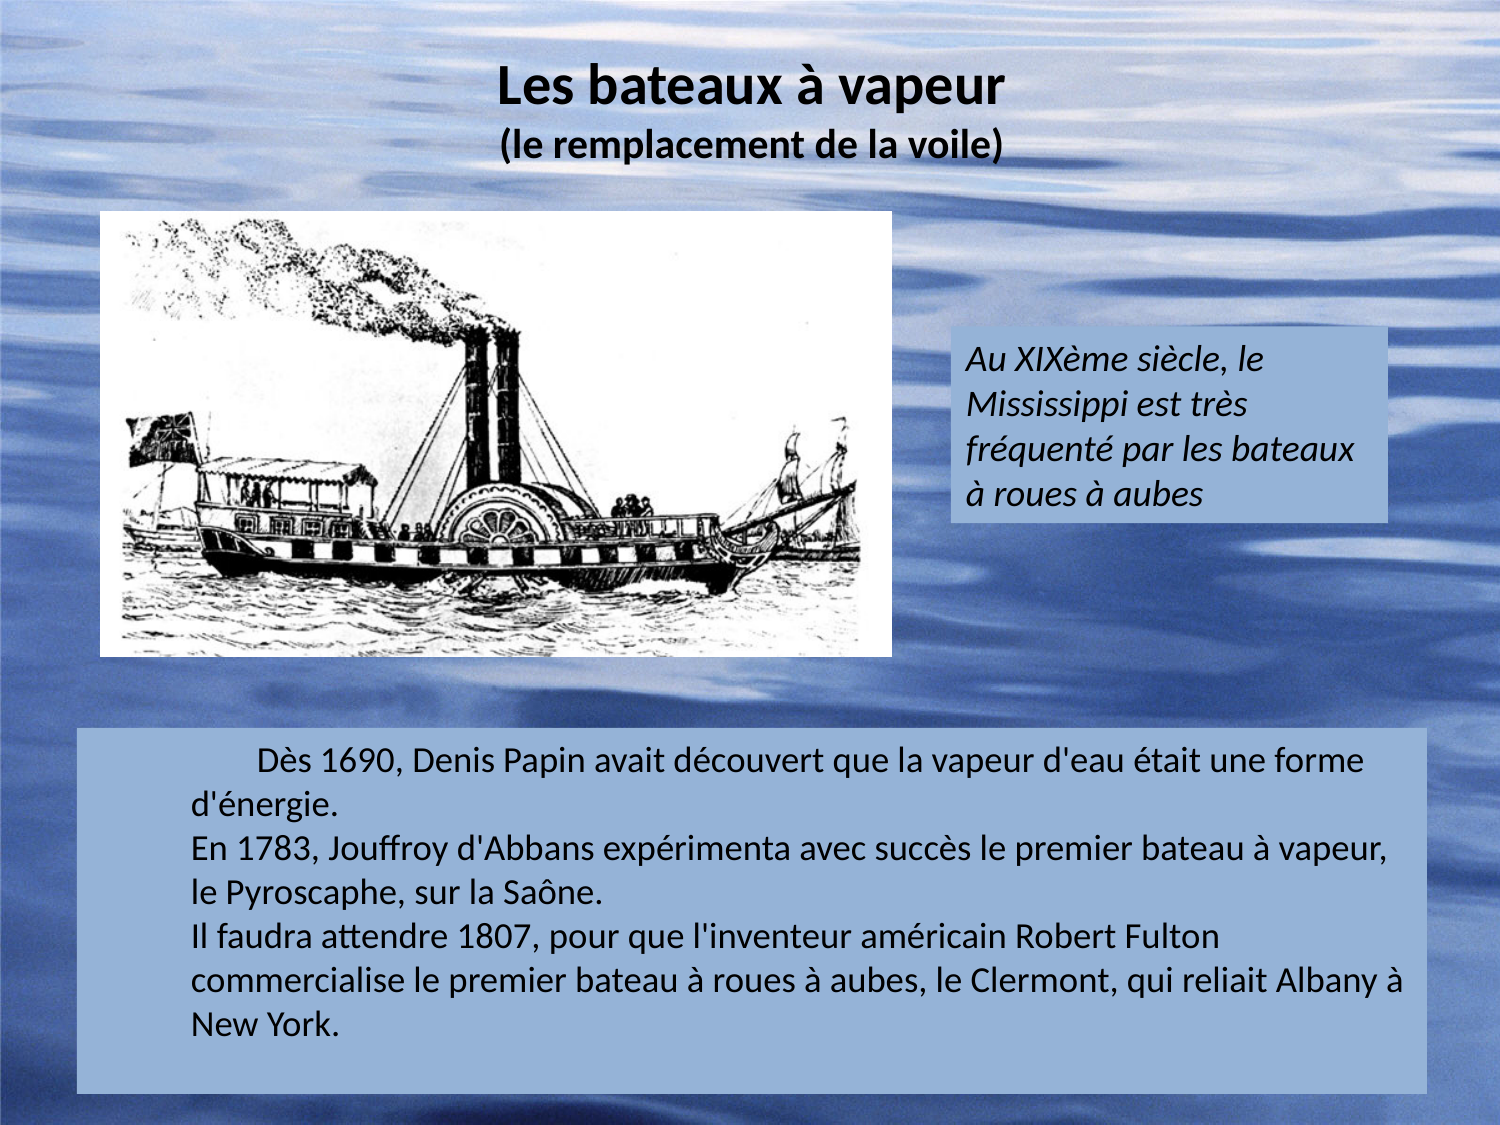

# Les bateaux à vapeur (le remplacement de la voile)
Au XIXème siècle, le Mississippi est très fréquenté par les bateaux à roues à aubes
	Dès 1690, Denis Papin avait découvert que la vapeur d'eau était une forme d'énergie.
En 1783, Jouffroy d'Abbans expérimenta avec succès le premier bateau à vapeur, le Pyroscaphe, sur la Saône.
Il faudra attendre 1807, pour que l'inventeur américain Robert Fulton commercialise le premier bateau à roues à aubes, le Clermont, qui reliait Albany à New York.